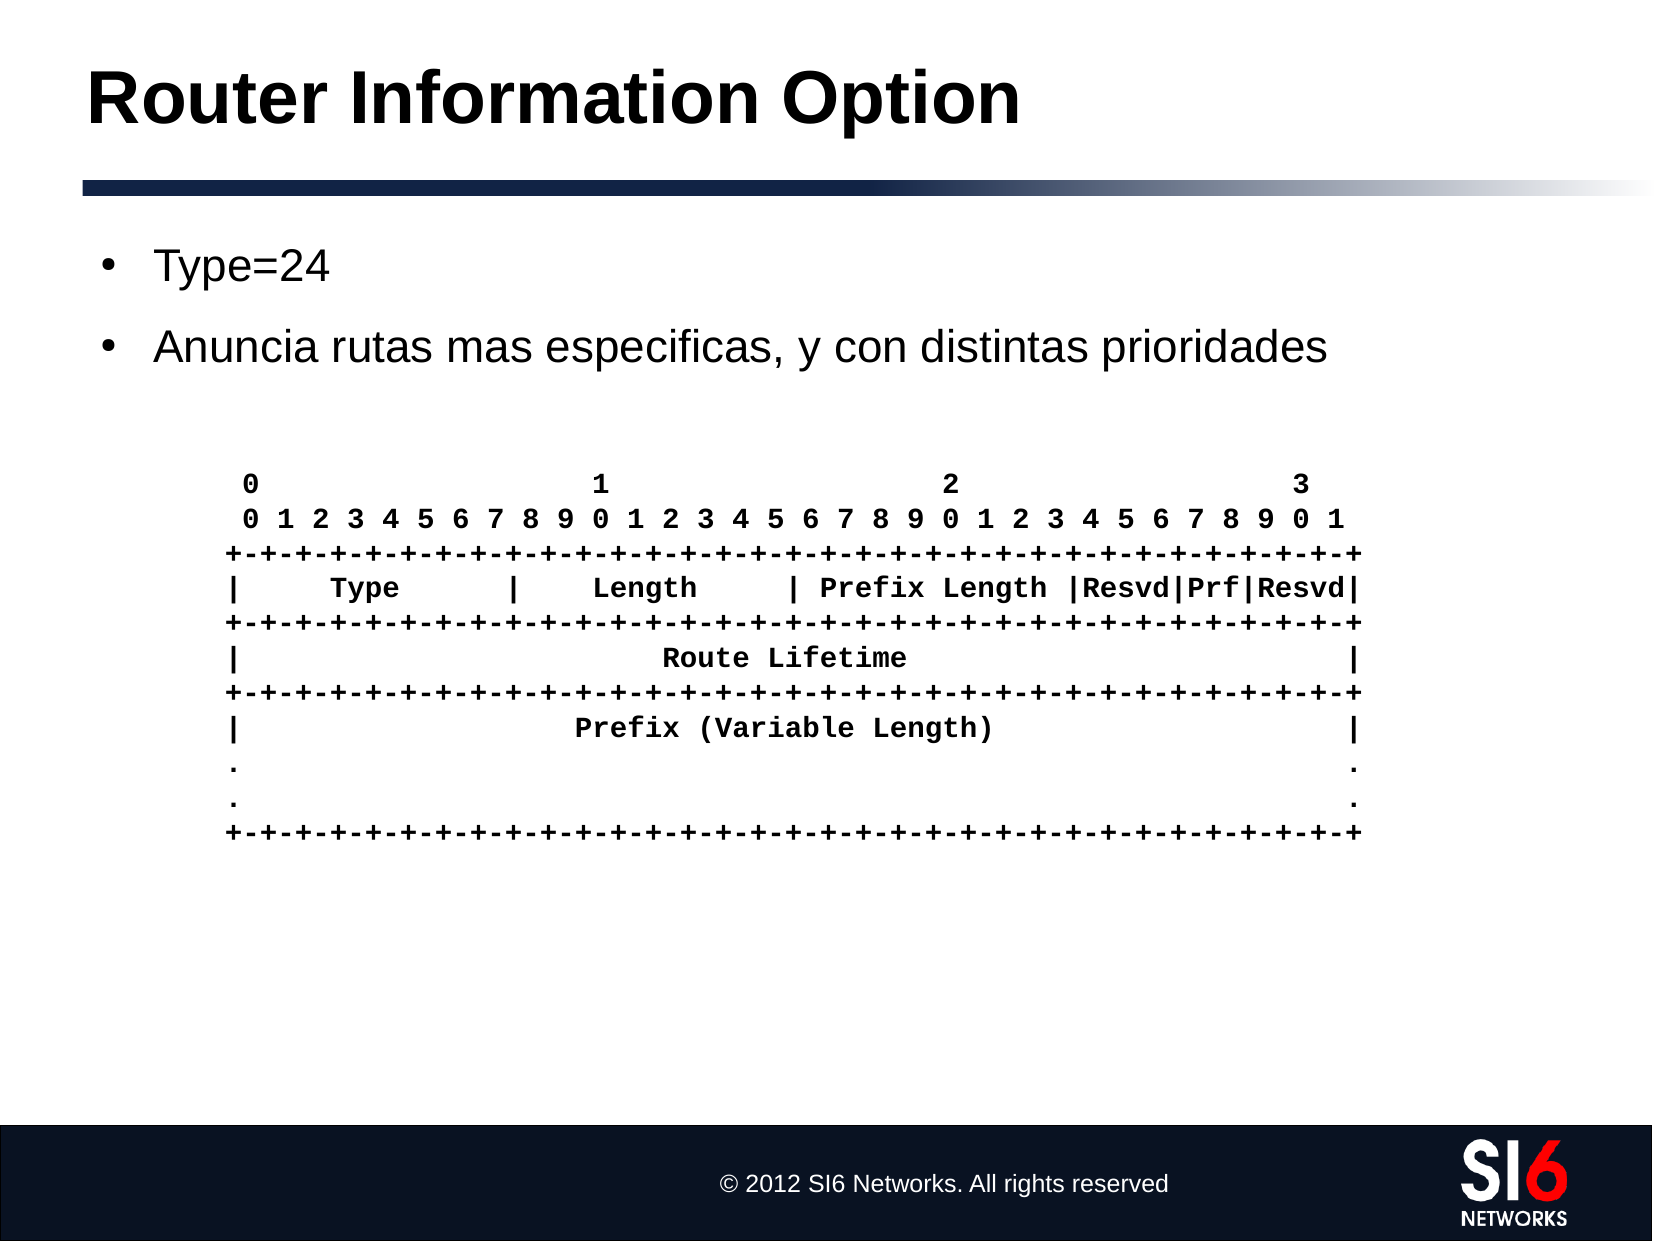

# Router Information Option
Type=24
Anuncia rutas mas especificas, y con distintas prioridades
 0 1 2 3
 0 1 2 3 4 5 6 7 8 9 0 1 2 3 4 5 6 7 8 9 0 1 2 3 4 5 6 7 8 9 0 1
+-+-+-+-+-+-+-+-+-+-+-+-+-+-+-+-+-+-+-+-+-+-+-+-+-+-+-+-+-+-+-+-+
| Type | Length | Prefix Length |Resvd|Prf|Resvd|
+-+-+-+-+-+-+-+-+-+-+-+-+-+-+-+-+-+-+-+-+-+-+-+-+-+-+-+-+-+-+-+-+
| Route Lifetime |
+-+-+-+-+-+-+-+-+-+-+-+-+-+-+-+-+-+-+-+-+-+-+-+-+-+-+-+-+-+-+-+-+
| Prefix (Variable Length) |
. .
. .
+-+-+-+-+-+-+-+-+-+-+-+-+-+-+-+-+-+-+-+-+-+-+-+-+-+-+-+-+-+-+-+-+